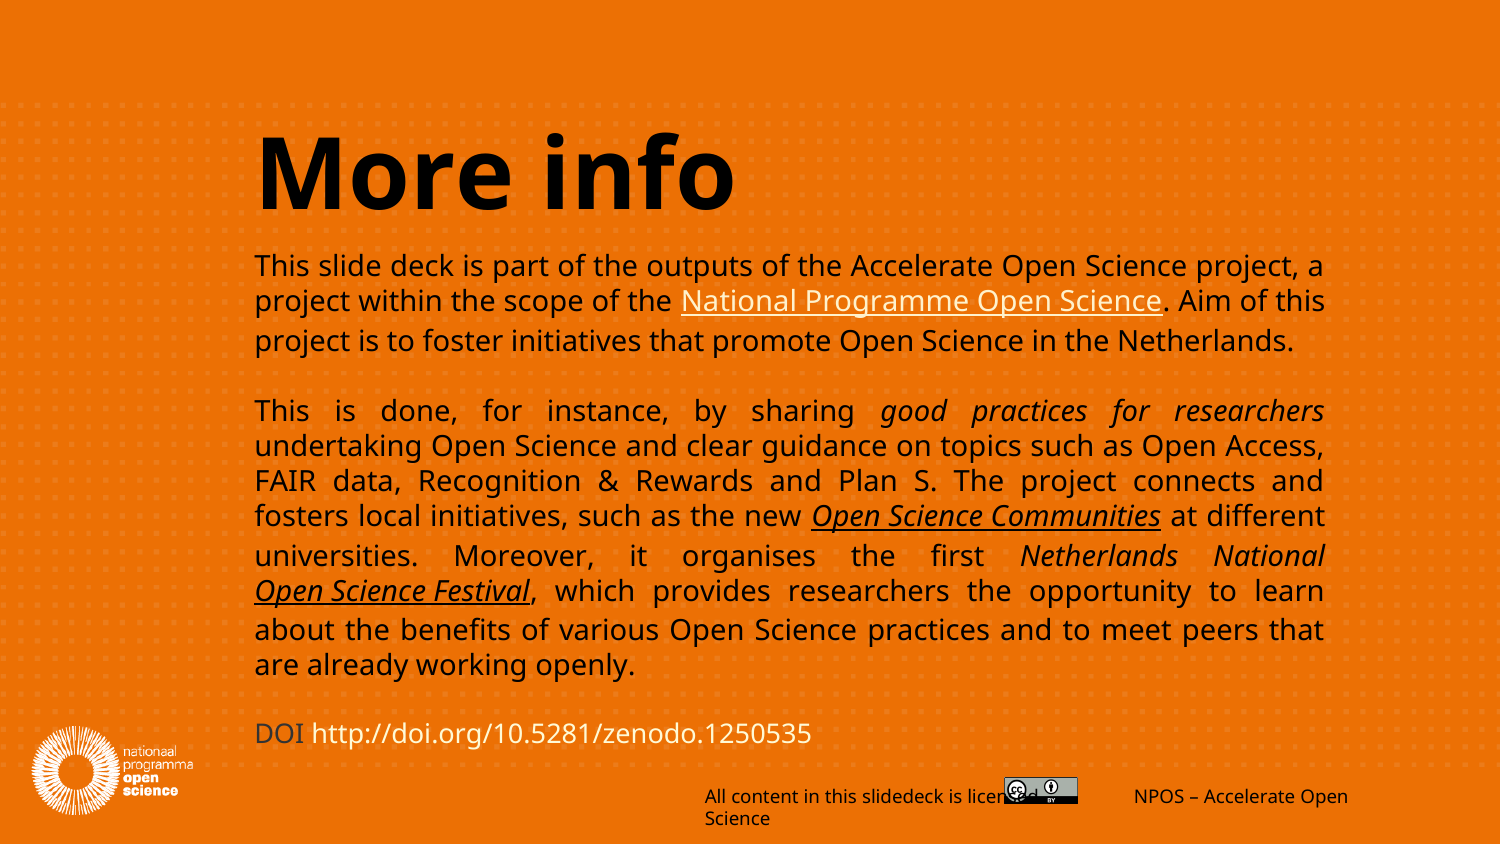

More info
This slide deck is part of the outputs of the Accelerate Open Science project, a project within the scope of the National Programme Open Science. Aim of this project is to foster initiatives that promote Open Science in the Netherlands.
This is done, for instance, by sharing good practices for researchers undertaking Open Science and clear guidance on topics such as Open Access, FAIR data, Recognition & Rewards and Plan S. The project connects and fosters local initiatives, such as the new Open Science Communities at different universities. Moreover, it organises the first Netherlands National Open Science Festival, which provides researchers the opportunity to learn about the benefits of various Open Science practices and to meet peers that are already working openly.
DOI http://doi.org/10.5281/zenodo.1250535
All content in this slidedeck is licensed NPOS – Accelerate Open Science